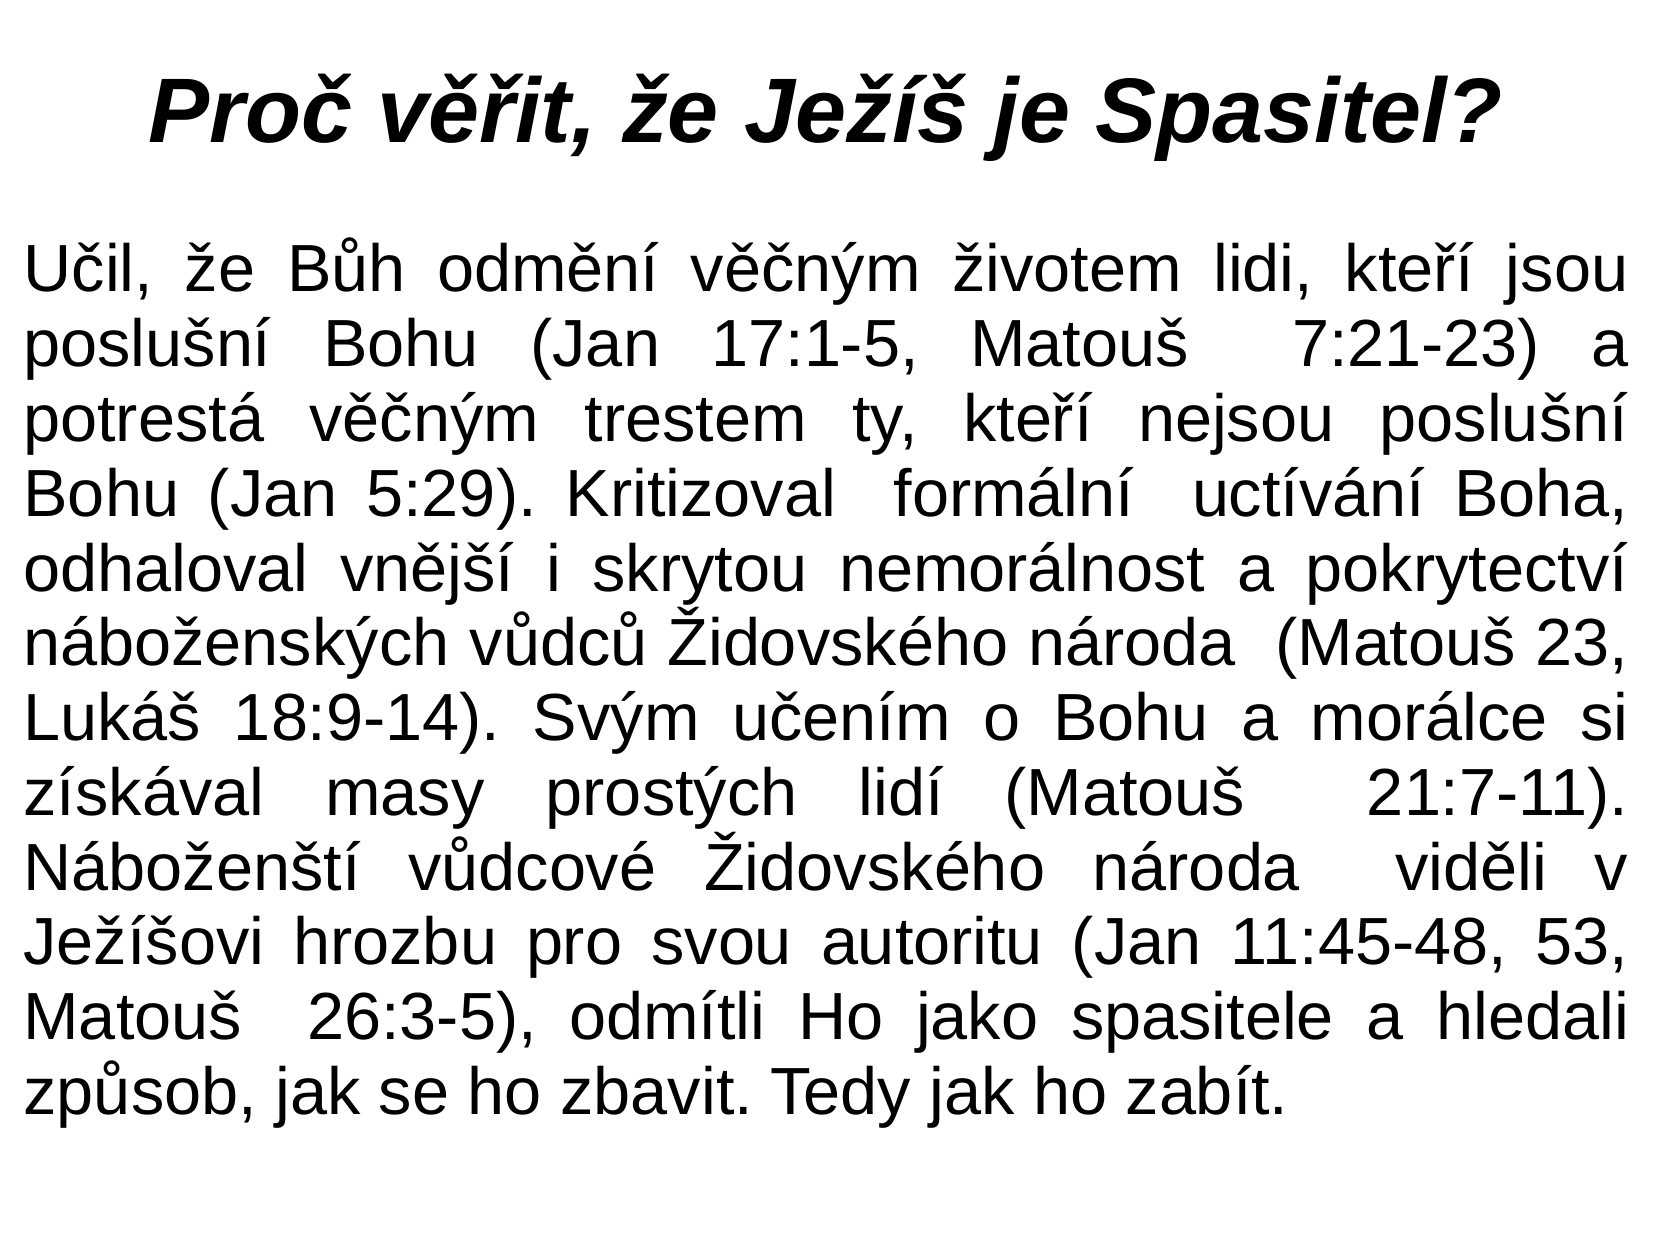

# Proč věřit, že Ježíš je Spasitel?
Učil, že Bůh odmění věčným životem lidi, kteří jsou poslušní Bohu (Jan 17:1-5, Matouš 7:21-23) a potrestá věčným trestem ty, kteří nejsou poslušní Bohu (Jan 5:29). Kritizoval formální uctívání Boha, odhaloval vnější i skrytou nemorálnost a pokrytectví náboženských vůdců Židovského národa (Matouš 23, Lukáš 18:9-14). Svým učením o Bohu a morálce si získával masy prostých lidí (Matouš 21:7-11). Náboženští vůdcové Židovského národa viděli v Ježíšovi hrozbu pro svou autoritu (Jan 11:45-48, 53, Matouš 26:3-5), odmítli Ho jako spasitele a hledali způsob, jak se ho zbavit. Tedy jak ho zabít.